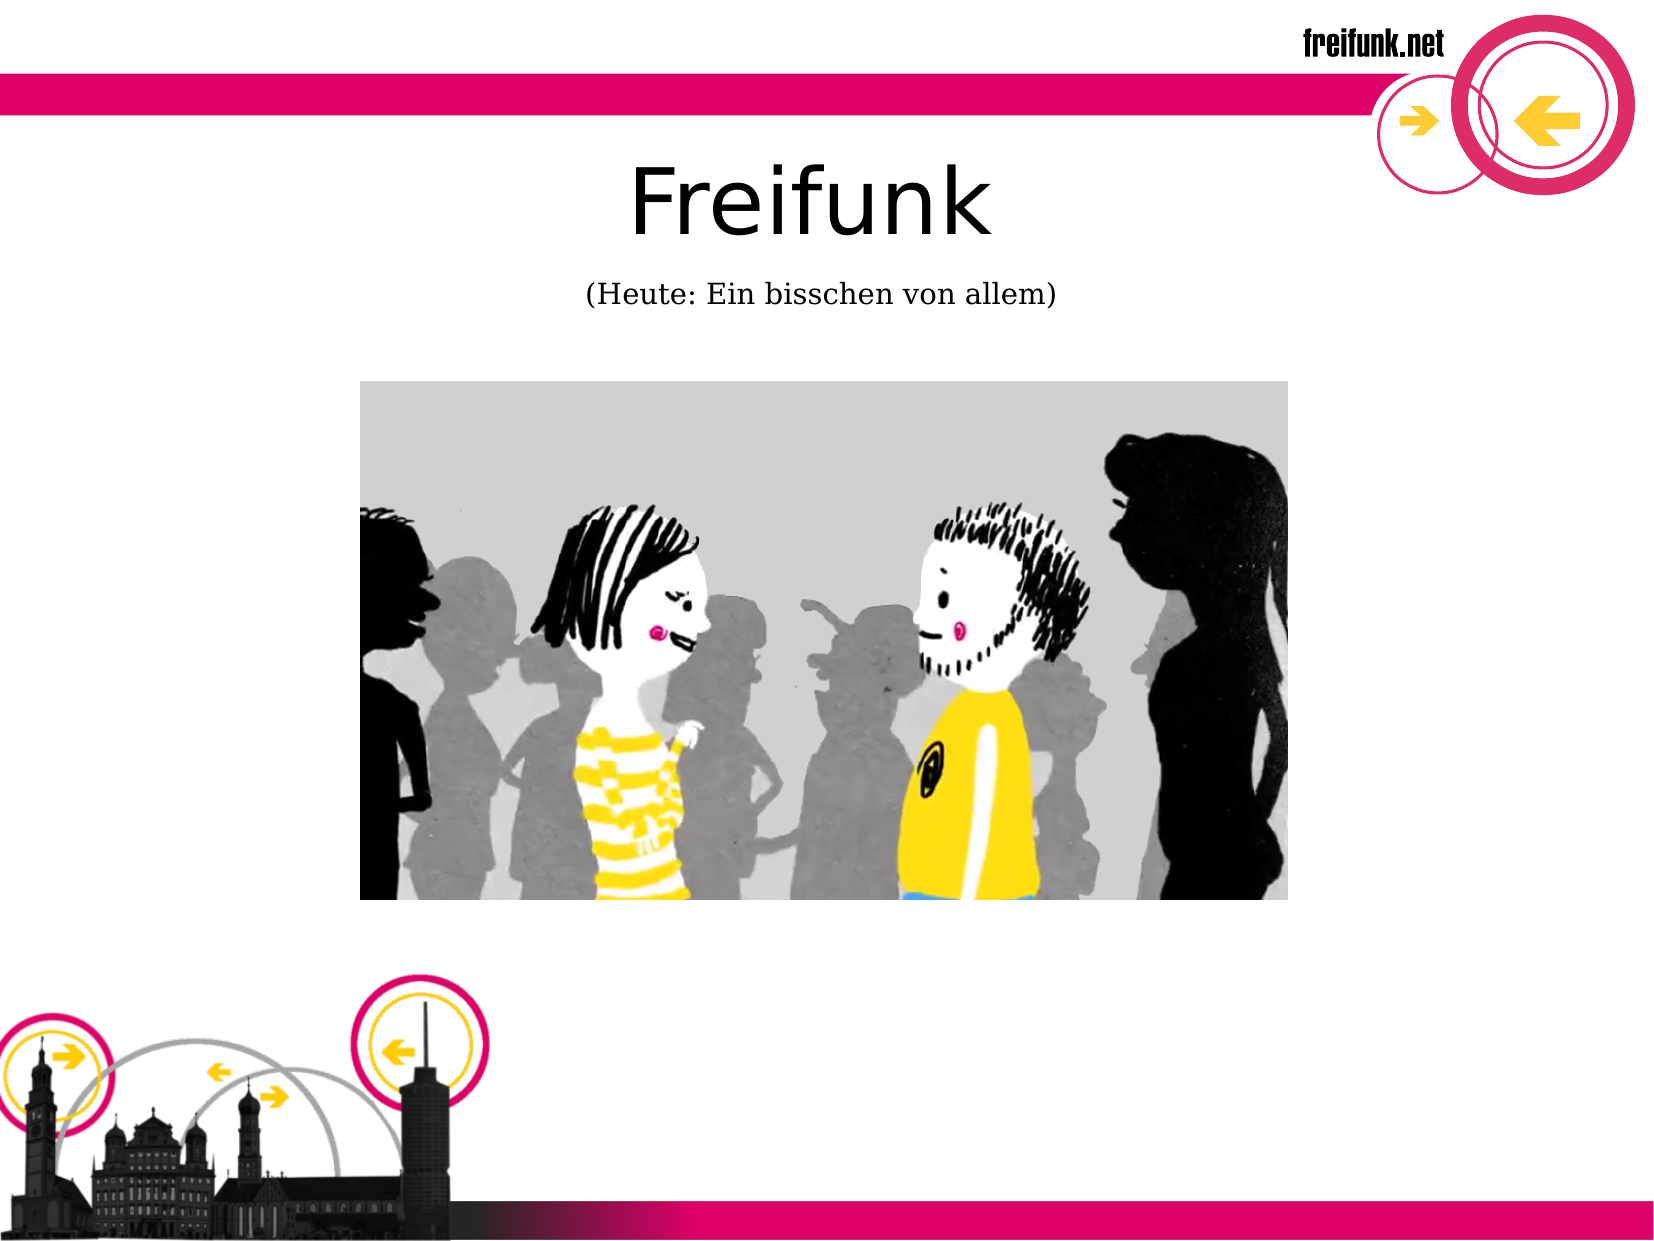

# Freifunk
(Heute: Ein bisschen von allem)